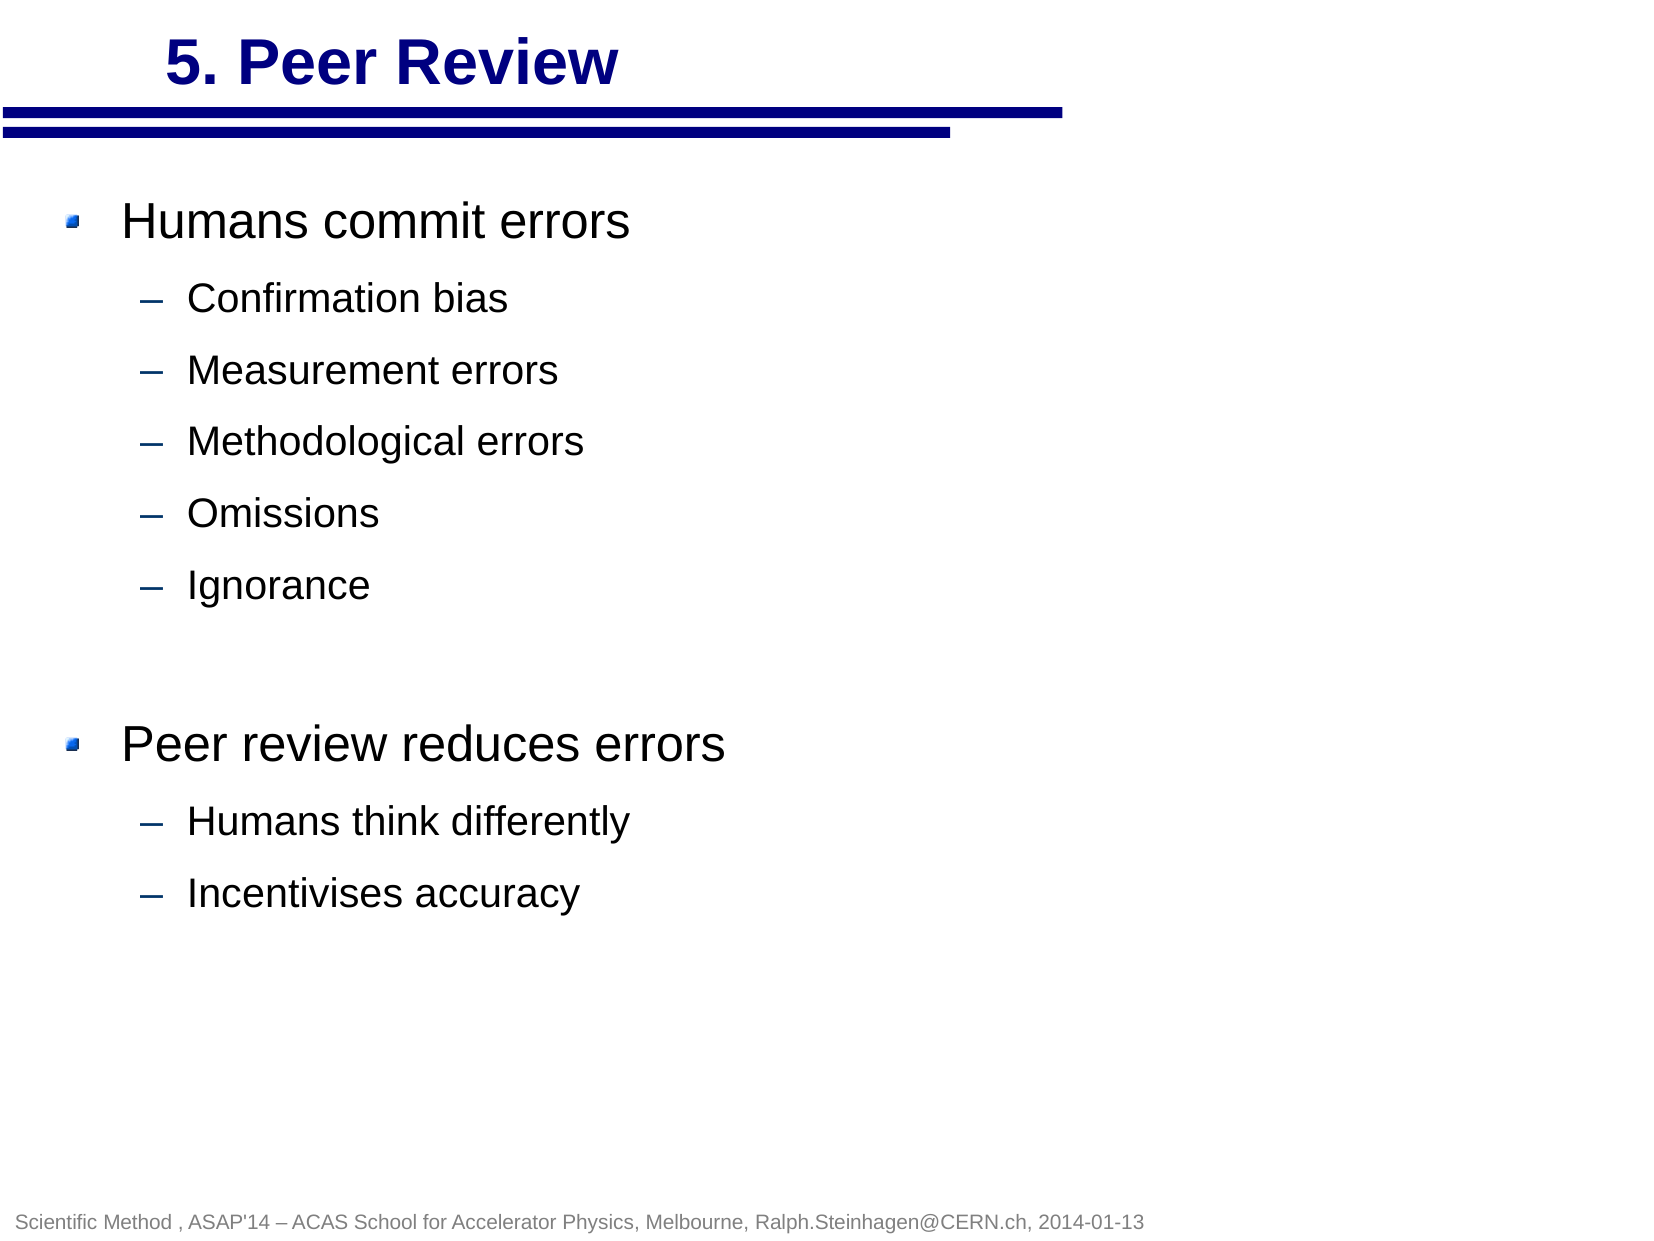

# 5. Peer Review
Humans commit errors
Confirmation bias
Measurement errors
Methodological errors
Omissions
Ignorance
Peer review reduces errors
Humans think differently
Incentivises accuracy